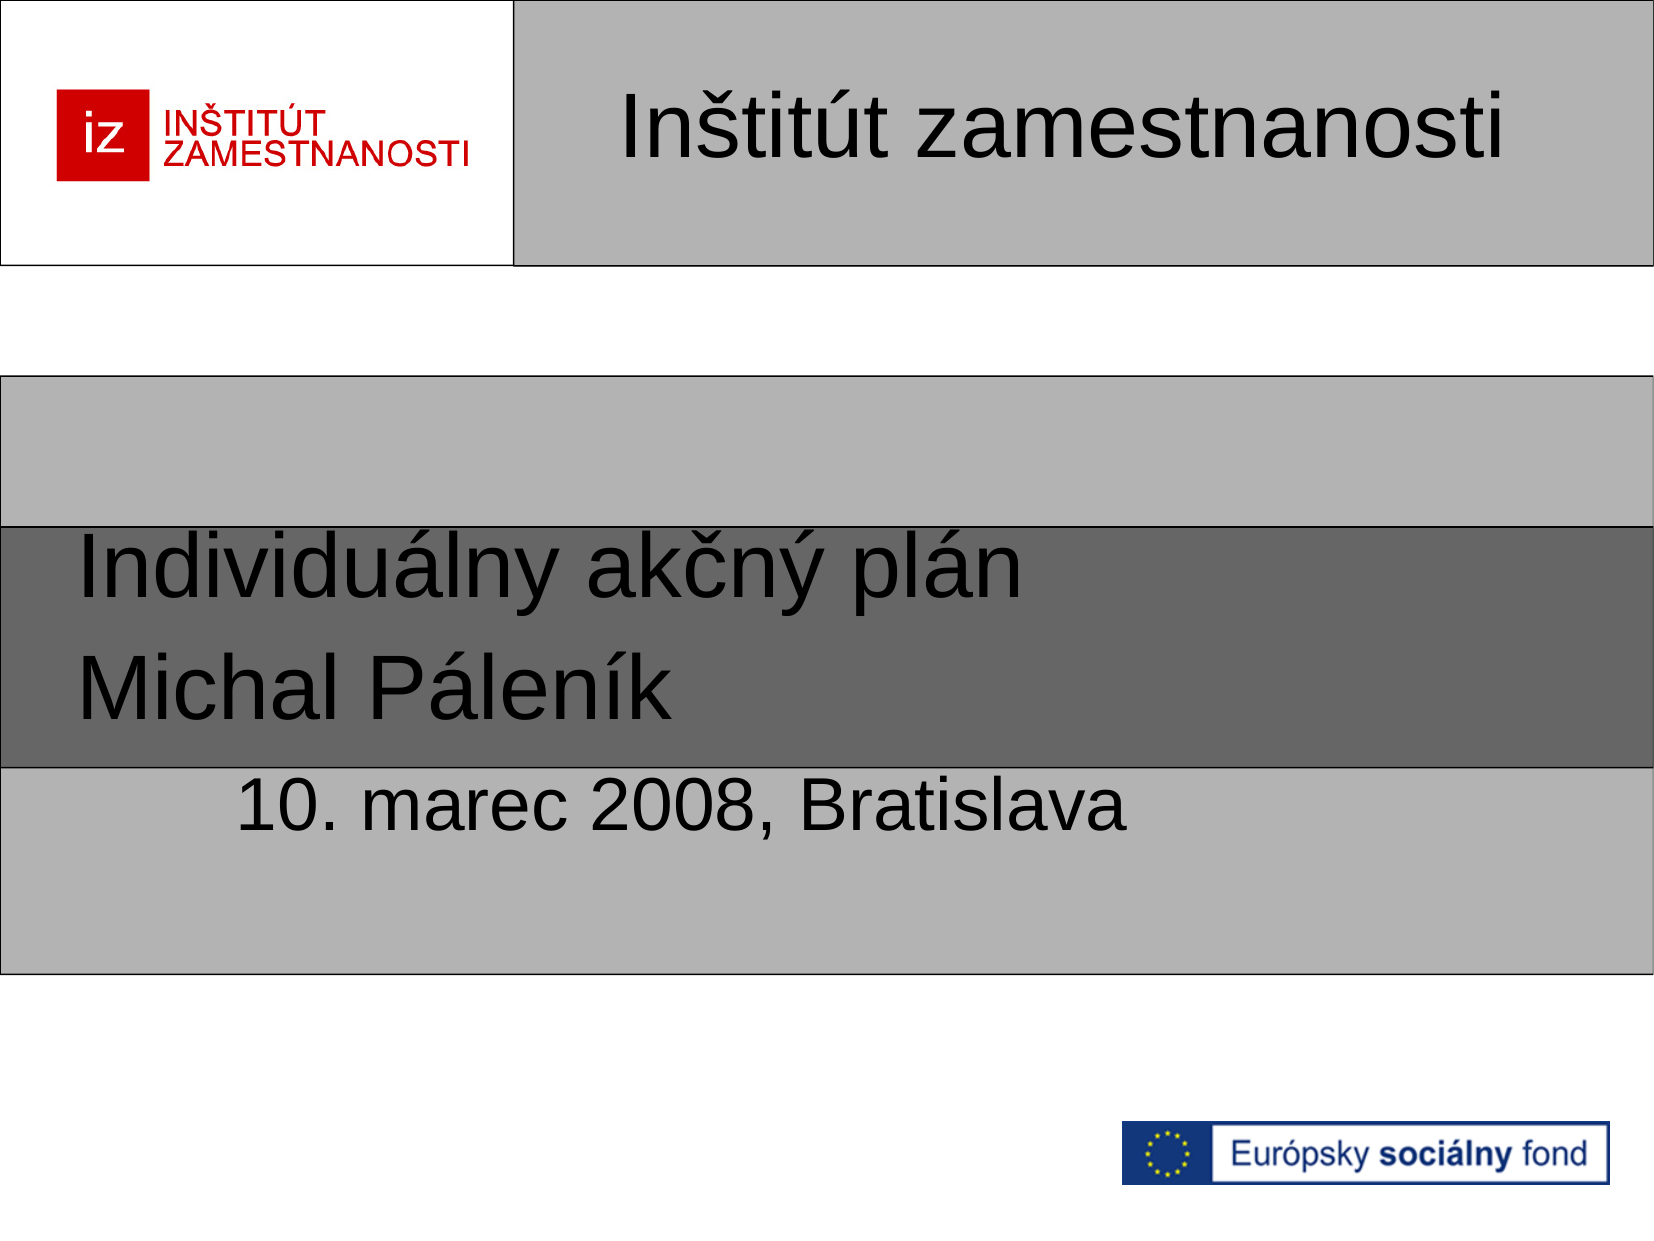

# Inštitút zamestnanosti
Individuálny akčný plán
Michal Páleník
10. marec 2008, Bratislava